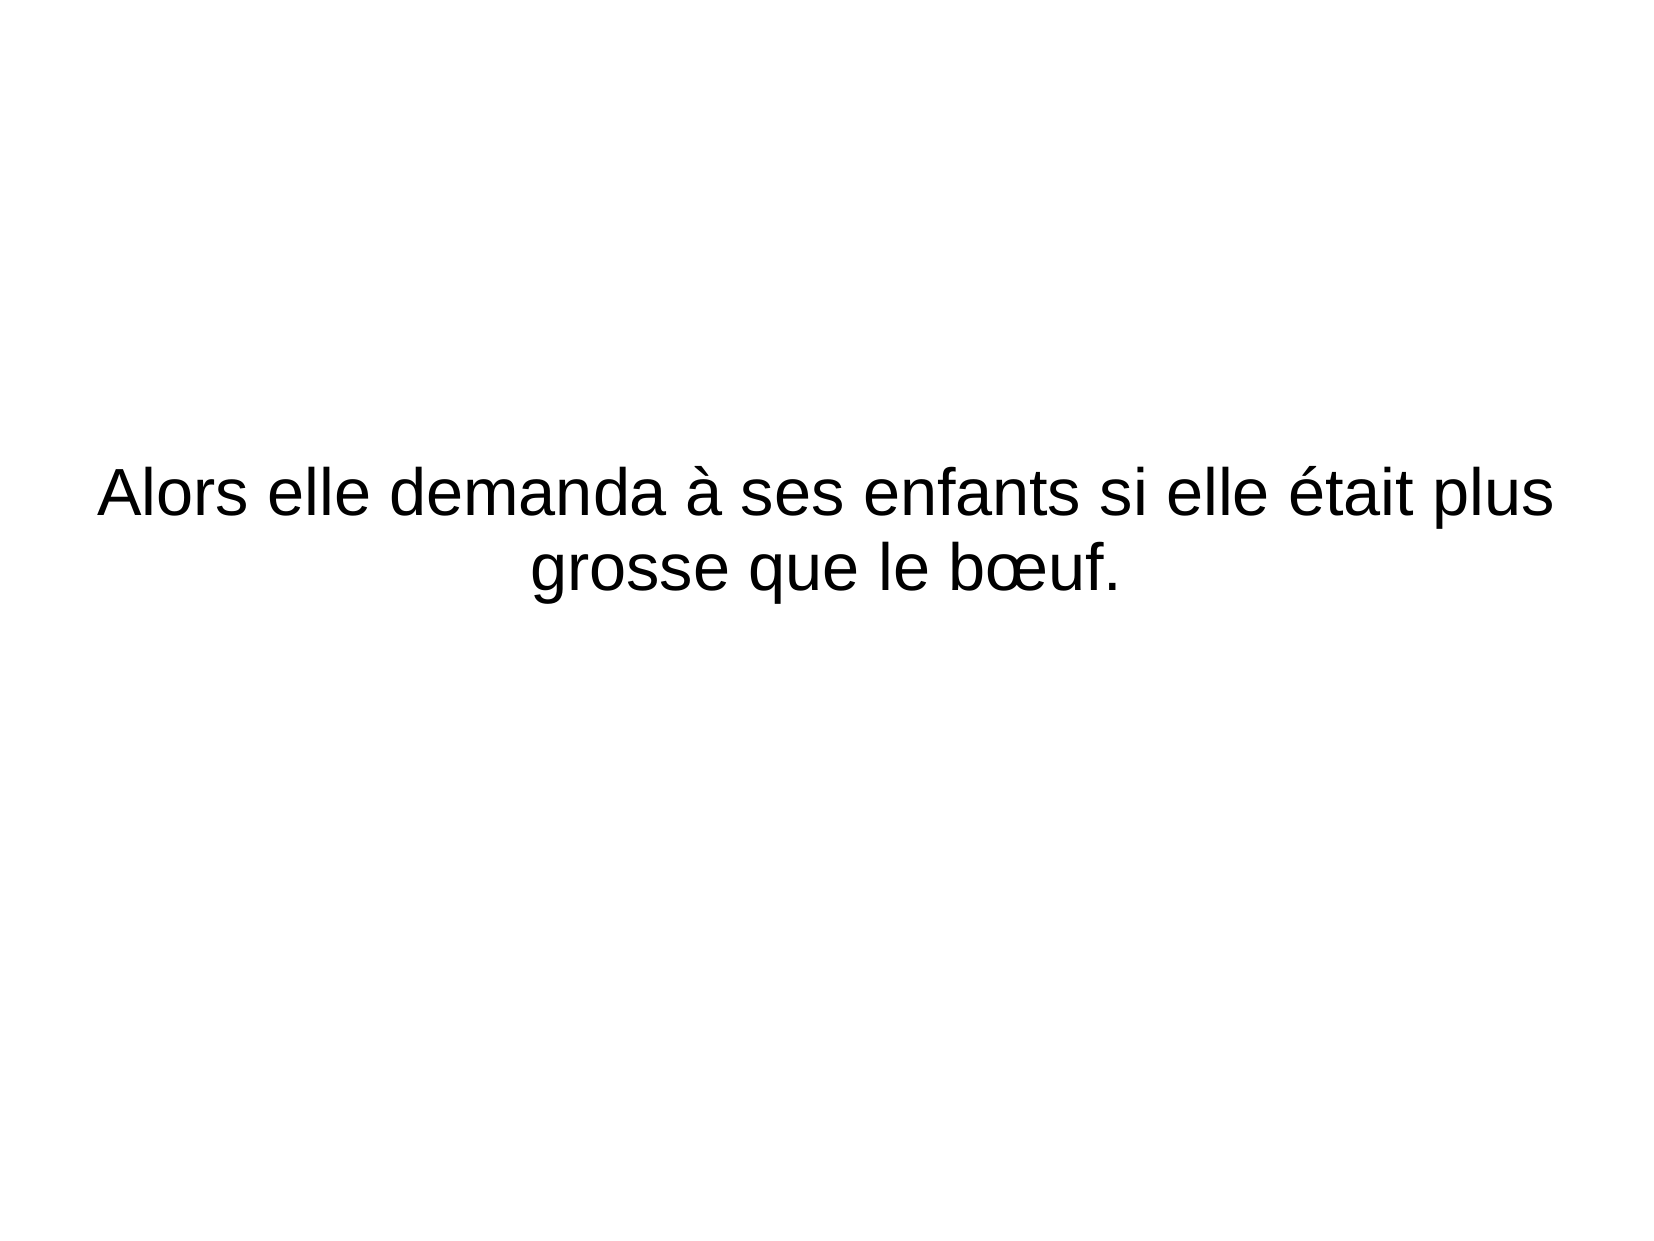

# Alors elle demanda à ses enfants si elle était plus grosse que le bœuf.